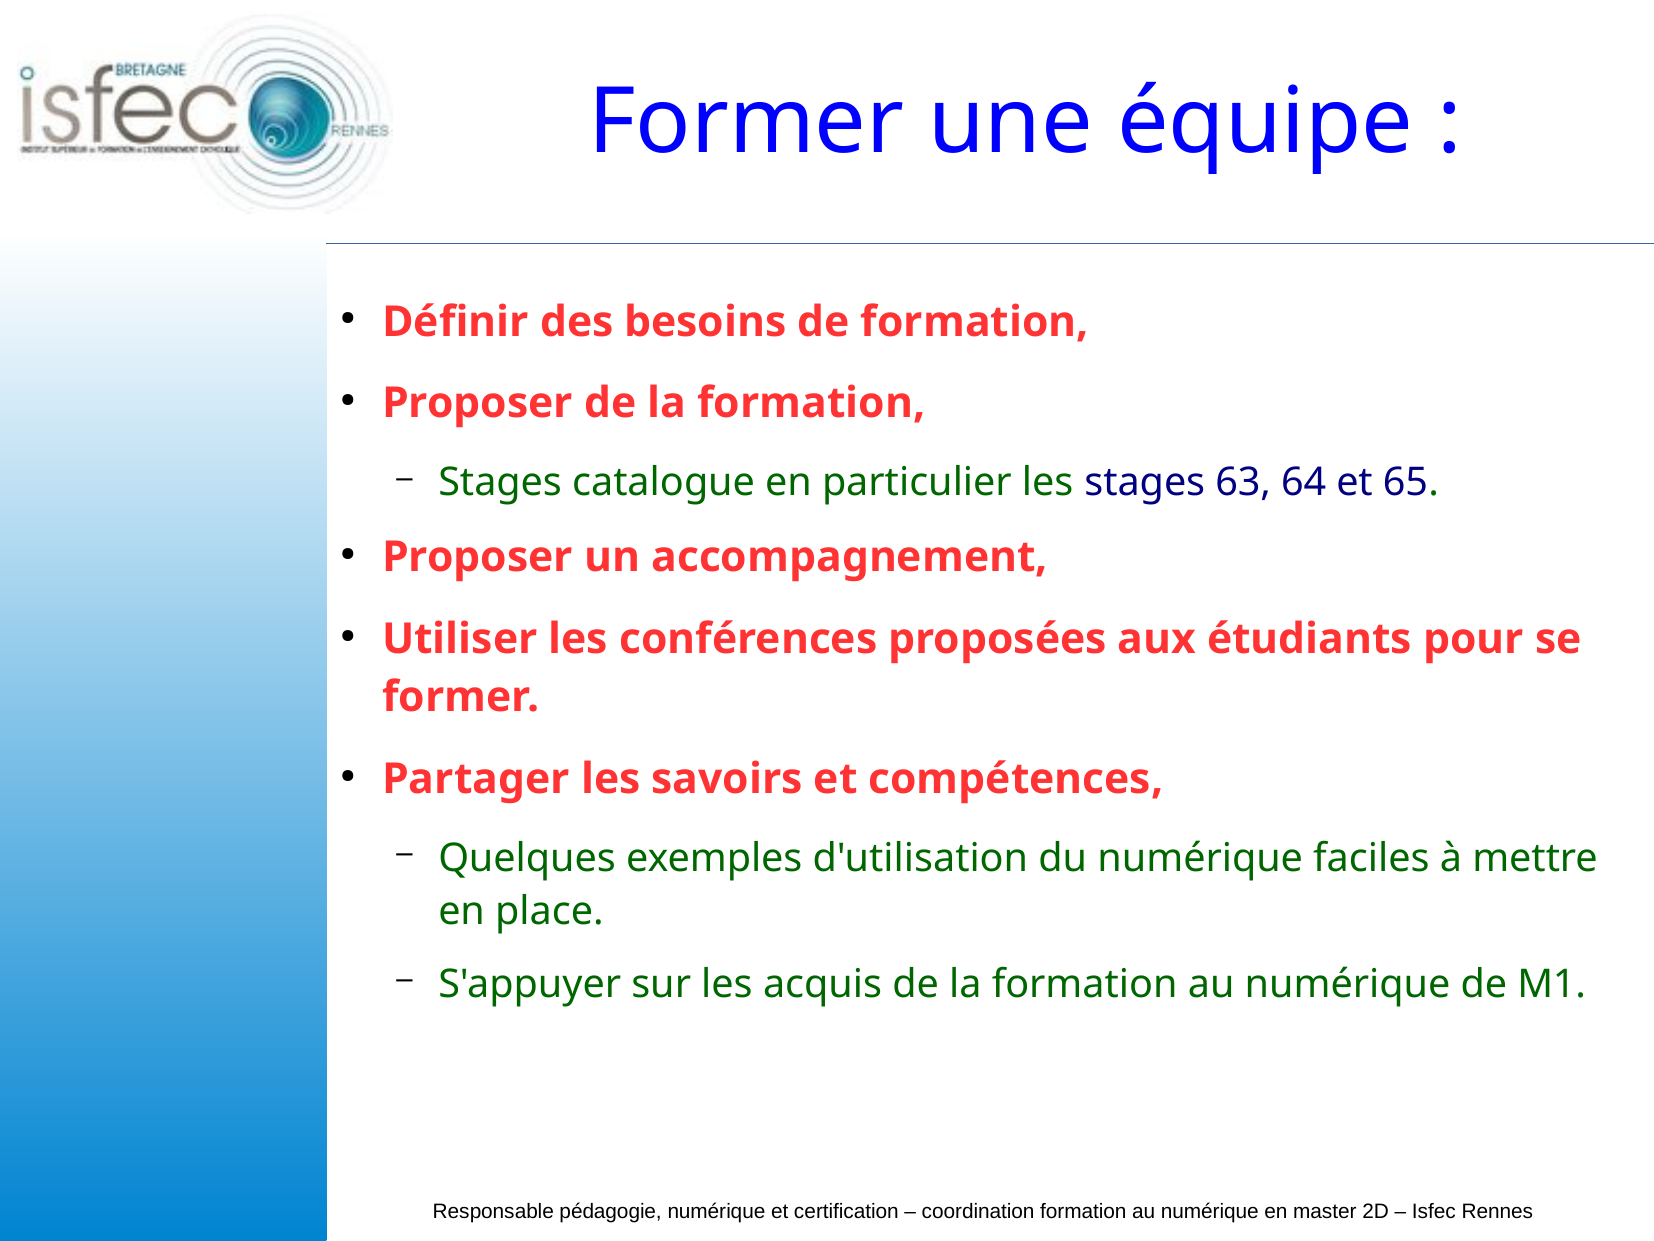

# Former une équipe :
Définir des besoins de formation,
Proposer de la formation,
Stages catalogue en particulier les stages 63, 64 et 65.
Proposer un accompagnement,
Utiliser les conférences proposées aux étudiants pour se former.
Partager les savoirs et compétences,
Quelques exemples d'utilisation du numérique faciles à mettre en place.
S'appuyer sur les acquis de la formation au numérique de M1.